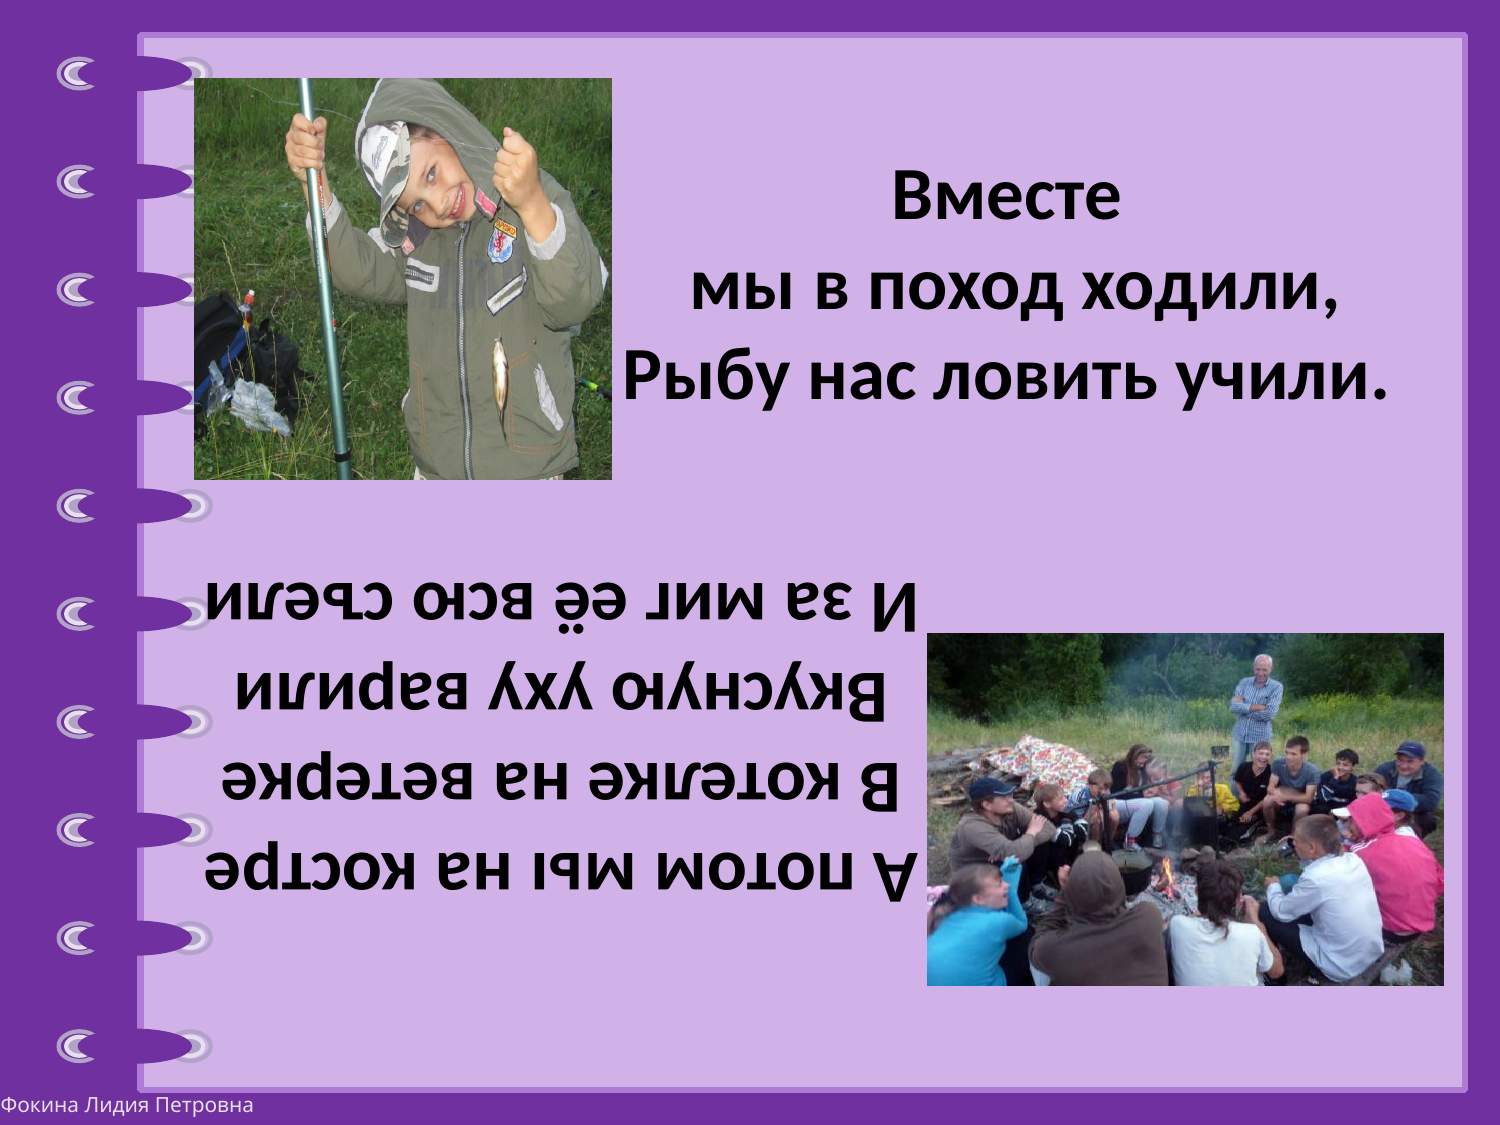

Вместе
 мы в поход ходили,
Рыбу нас ловить учили.
А потом мы на костре
В котелке на ветерке
Вкусную уху варили
И за миг её всю съели